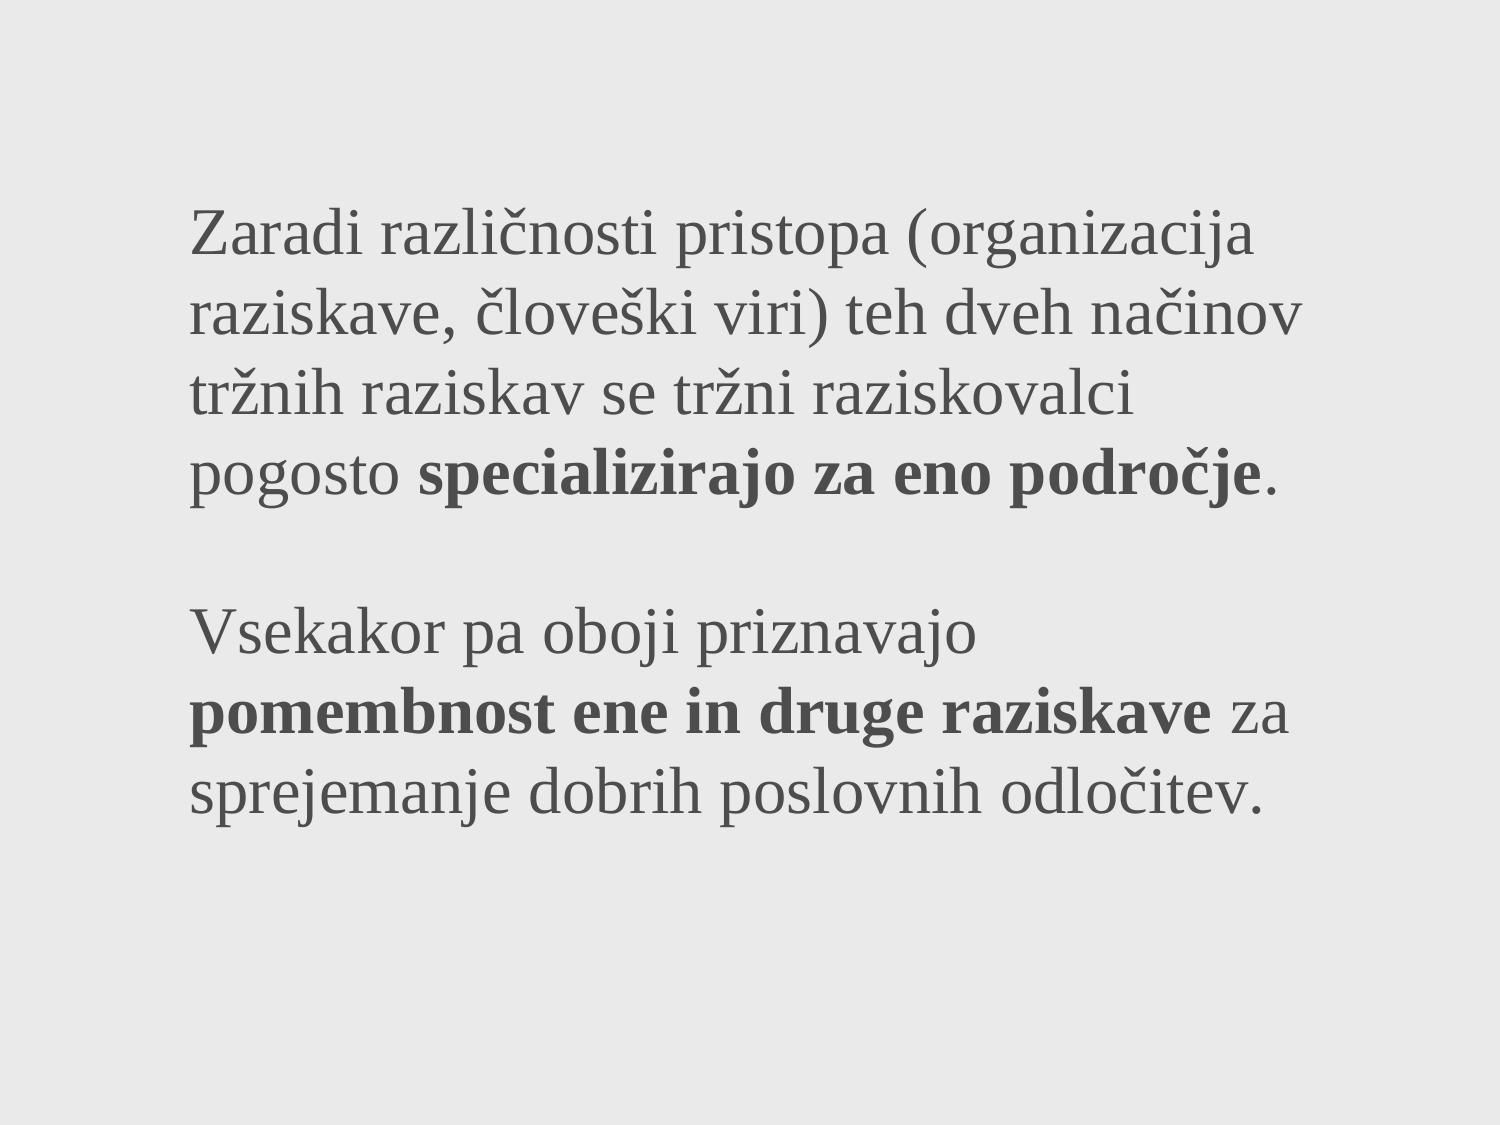

Zaradi različnosti pristopa (organizacija raziskave, človeški viri) teh dveh načinov tržnih raziskav se tržni raziskovalci pogosto specializirajo za eno področje.
Vsekakor pa oboji priznavajo pomembnost ene in druge raziskave za sprejemanje dobrih poslovnih odločitev.